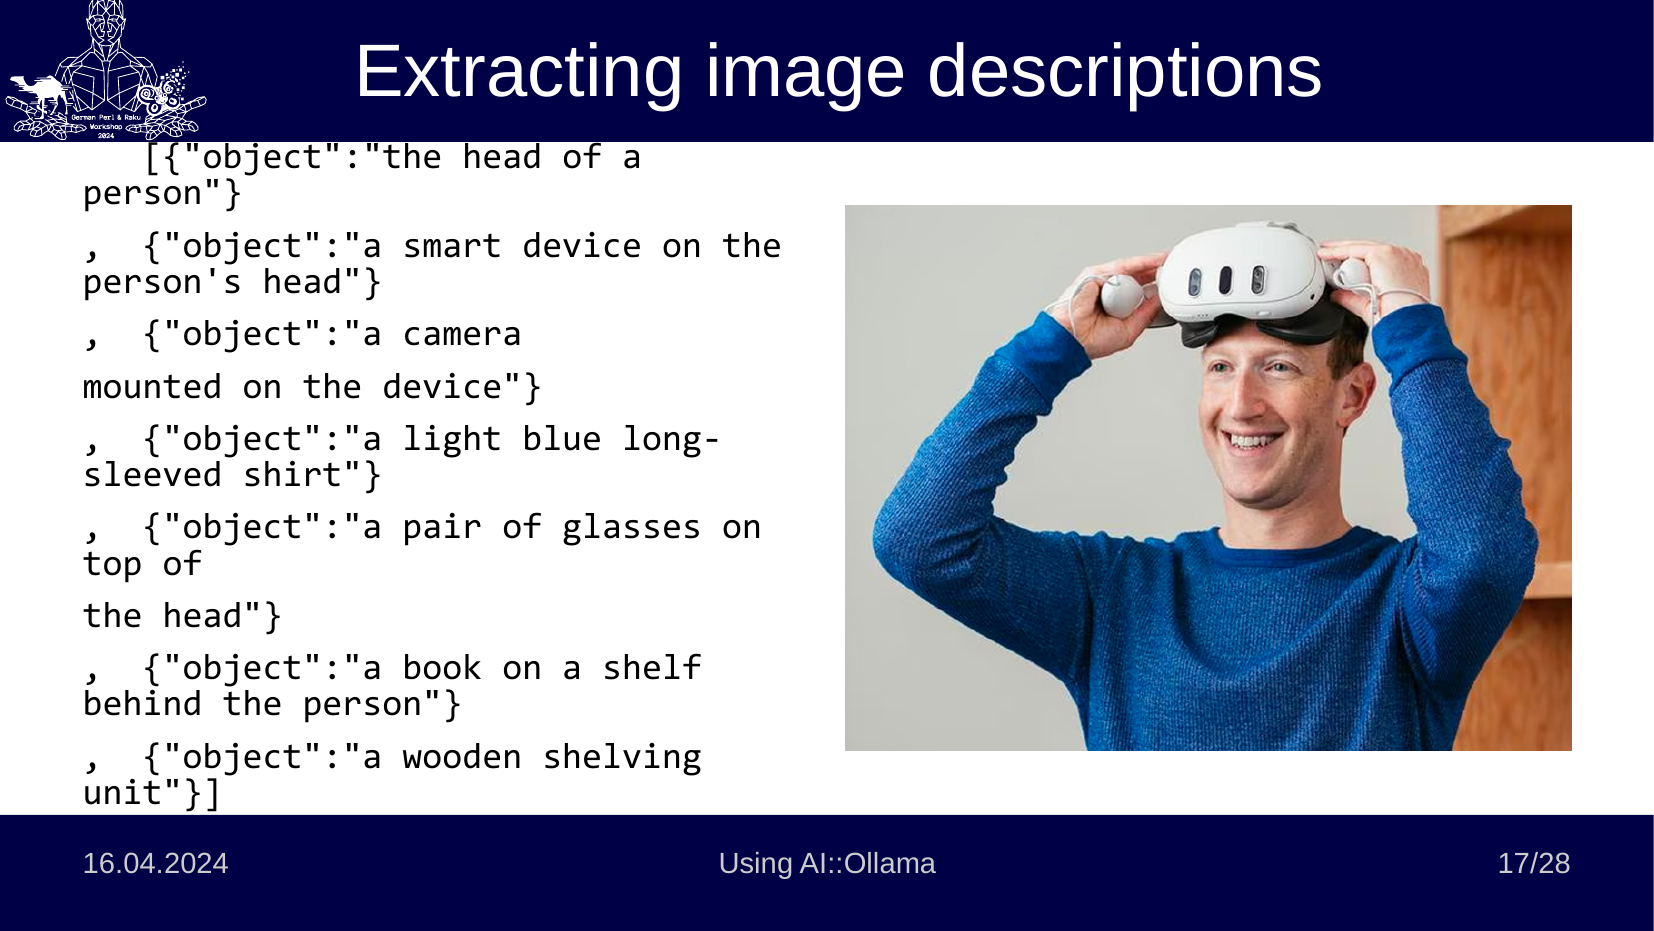

# Extracting image descriptions
 [{"object":"the head of a person"}
, {"object":"a smart device on the person's head"}
, {"object":"a camera
mounted on the device"}
, {"object":"a light blue long-sleeved shirt"}
, {"object":"a pair of glasses on top of
the head"}
, {"object":"a book on a shelf behind the person"}
, {"object":"a wooden shelving unit"}]
08. März 2019
17